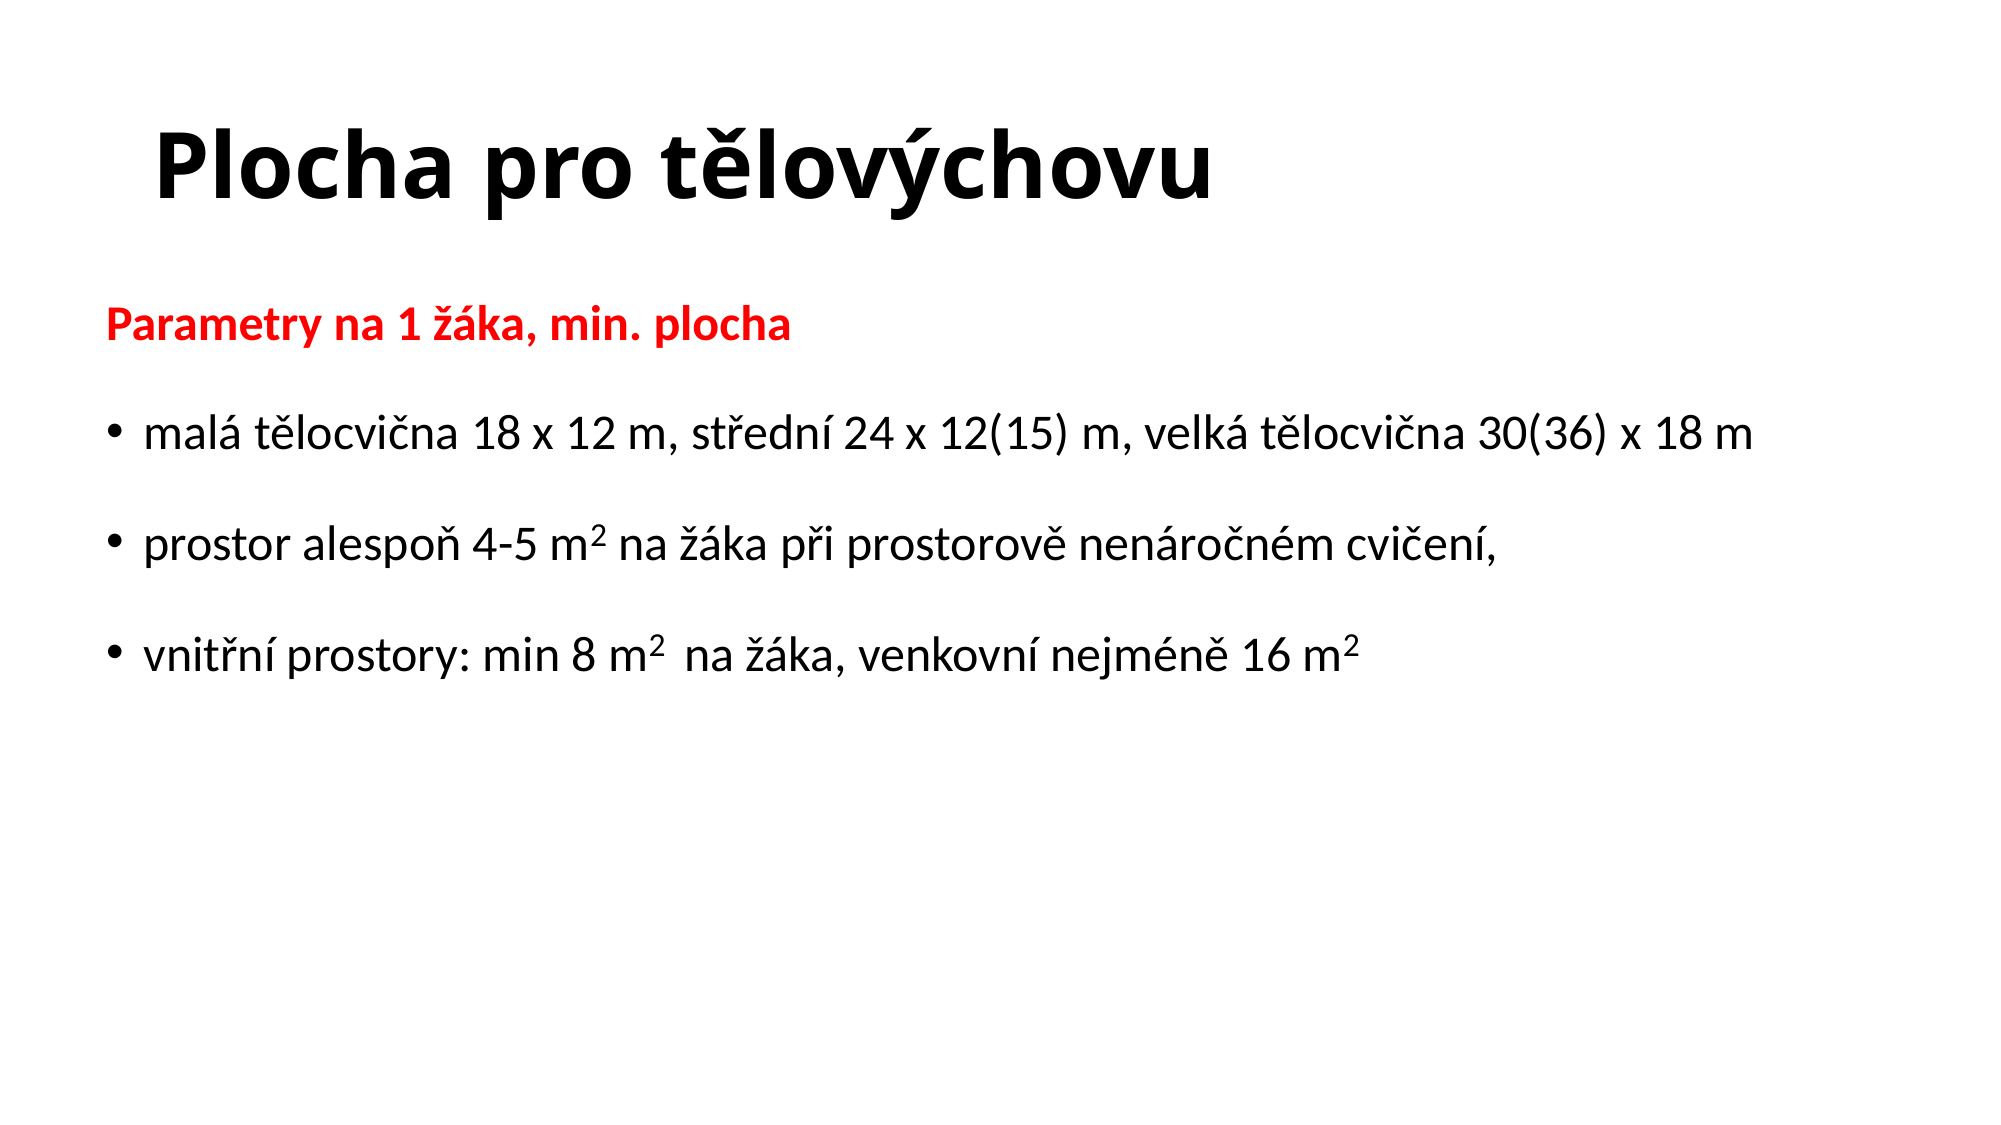

# Plocha pro tělovýchovu
Parametry na 1 žáka, min. plocha
malá tělocvična 18 x 12 m, střední 24 x 12(15) m, velká tělocvična 30(36) x 18 m
prostor alespoň 4-5 m2 na žáka při prostorově nenáročném cvičení,
vnitřní prostory: min 8 m2 na žáka, venkovní nejméně 16 m2